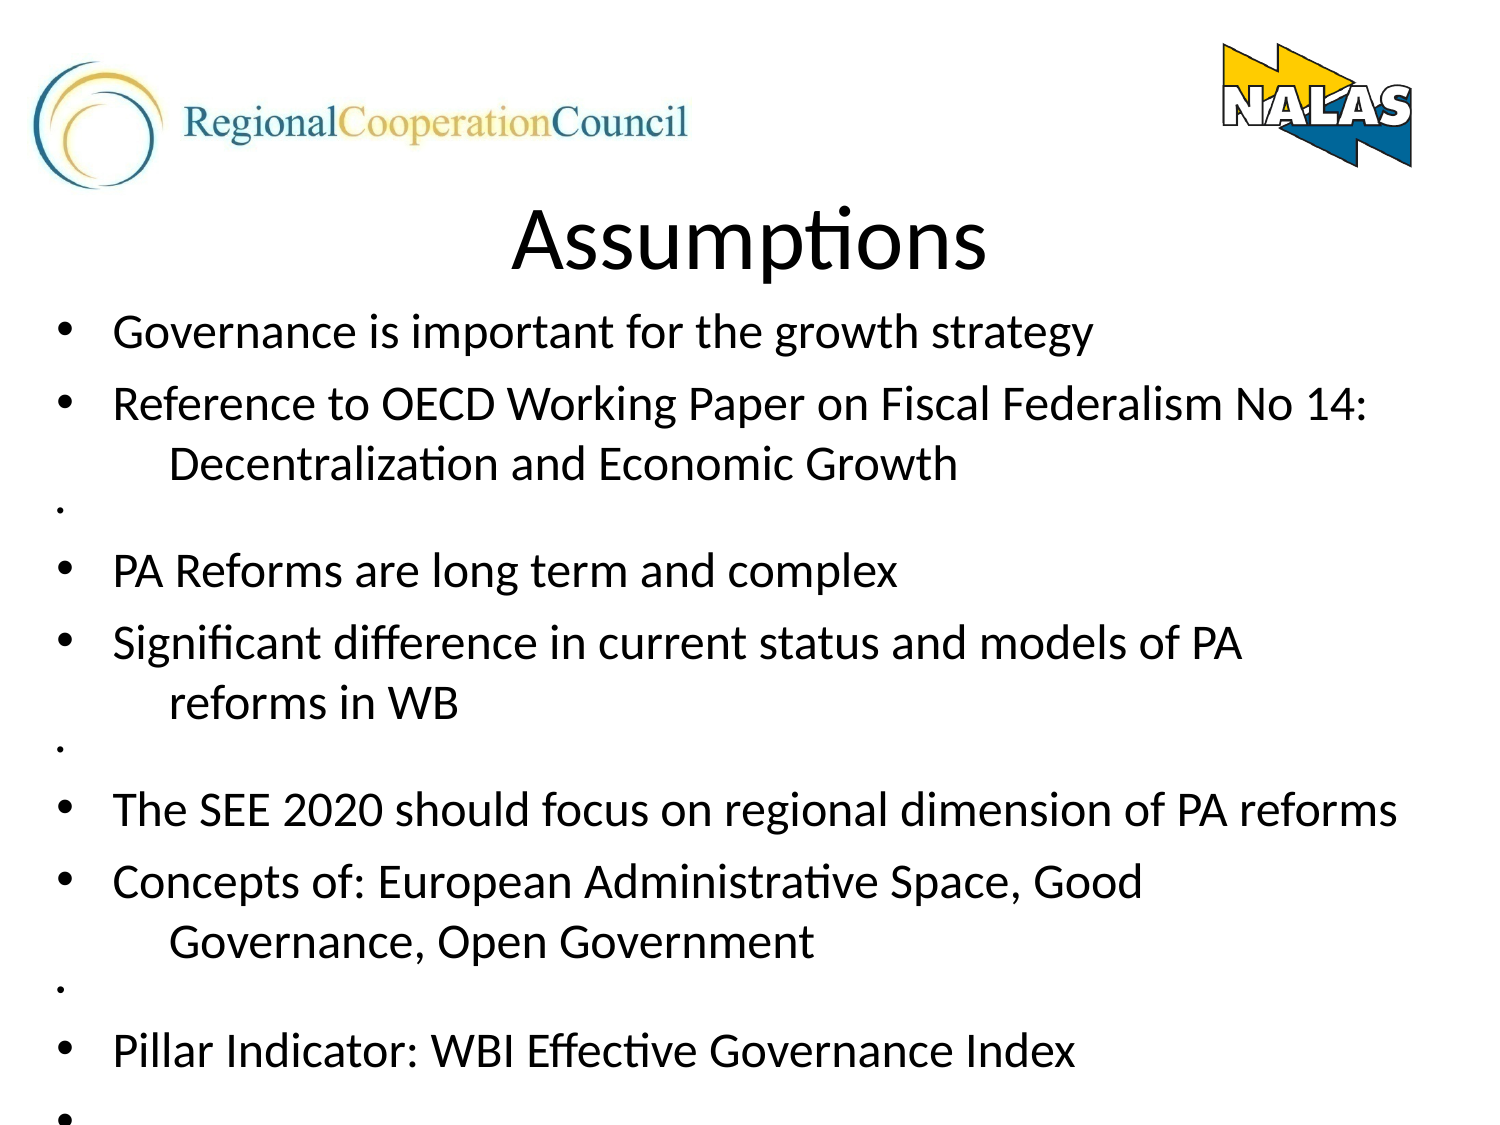

# Assumptions
Governance is important for the growth strategy
Reference to OECD Working Paper on Fiscal Federalism No 14: Decentralization and Economic Growth
PA Reforms are long term and complex
Significant difference in current status and models of PA reforms in WB
The SEE 2020 should focus on regional dimension of PA reforms
Concepts of: European Administrative Space, Good Governance, Open Government
Pillar Indicator: WBI Effective Governance Index